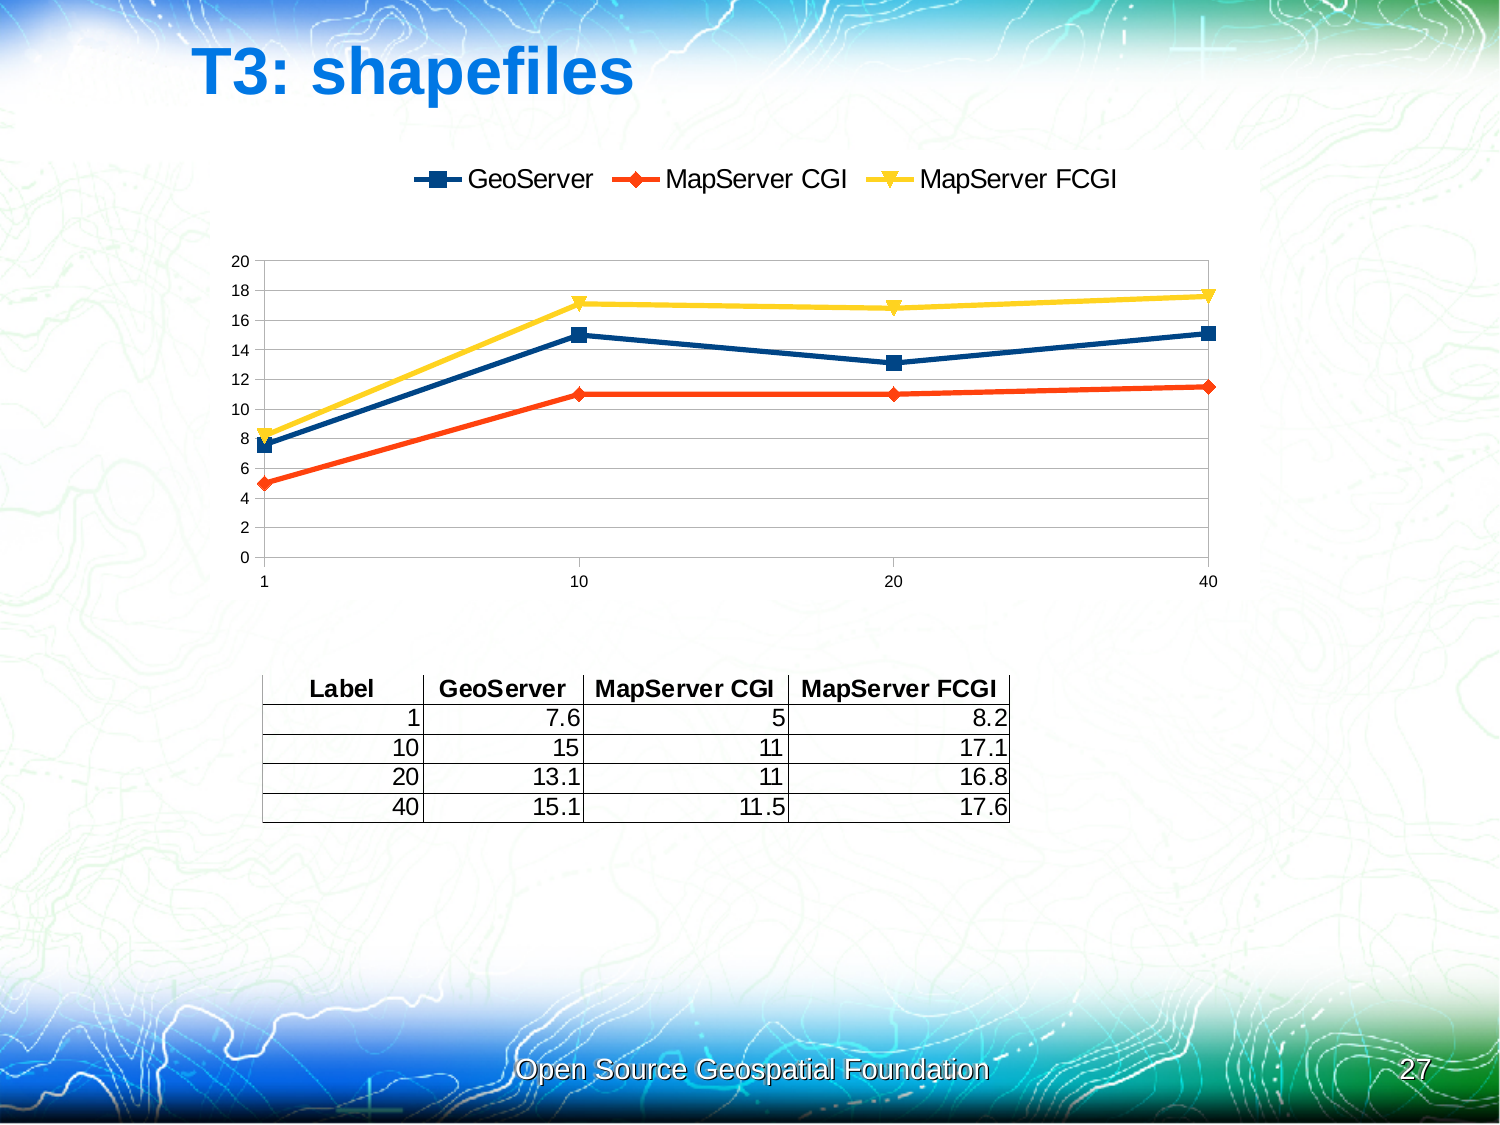

# T3: shapefiles
### Chart
| Category | GeoServer | MapServer CGI | MapServer FCGI |
|---|---|---|---|
| 1 | 7.6 | 5.0 | 8.2 |
| 10 | 15.0 | 11.0 | 17.1 |
| 20 | 13.1 | 11.0 | 16.8 |
| 40 | 15.1 | 11.5 | 17.6 |Open Source Geospatial Foundation
27